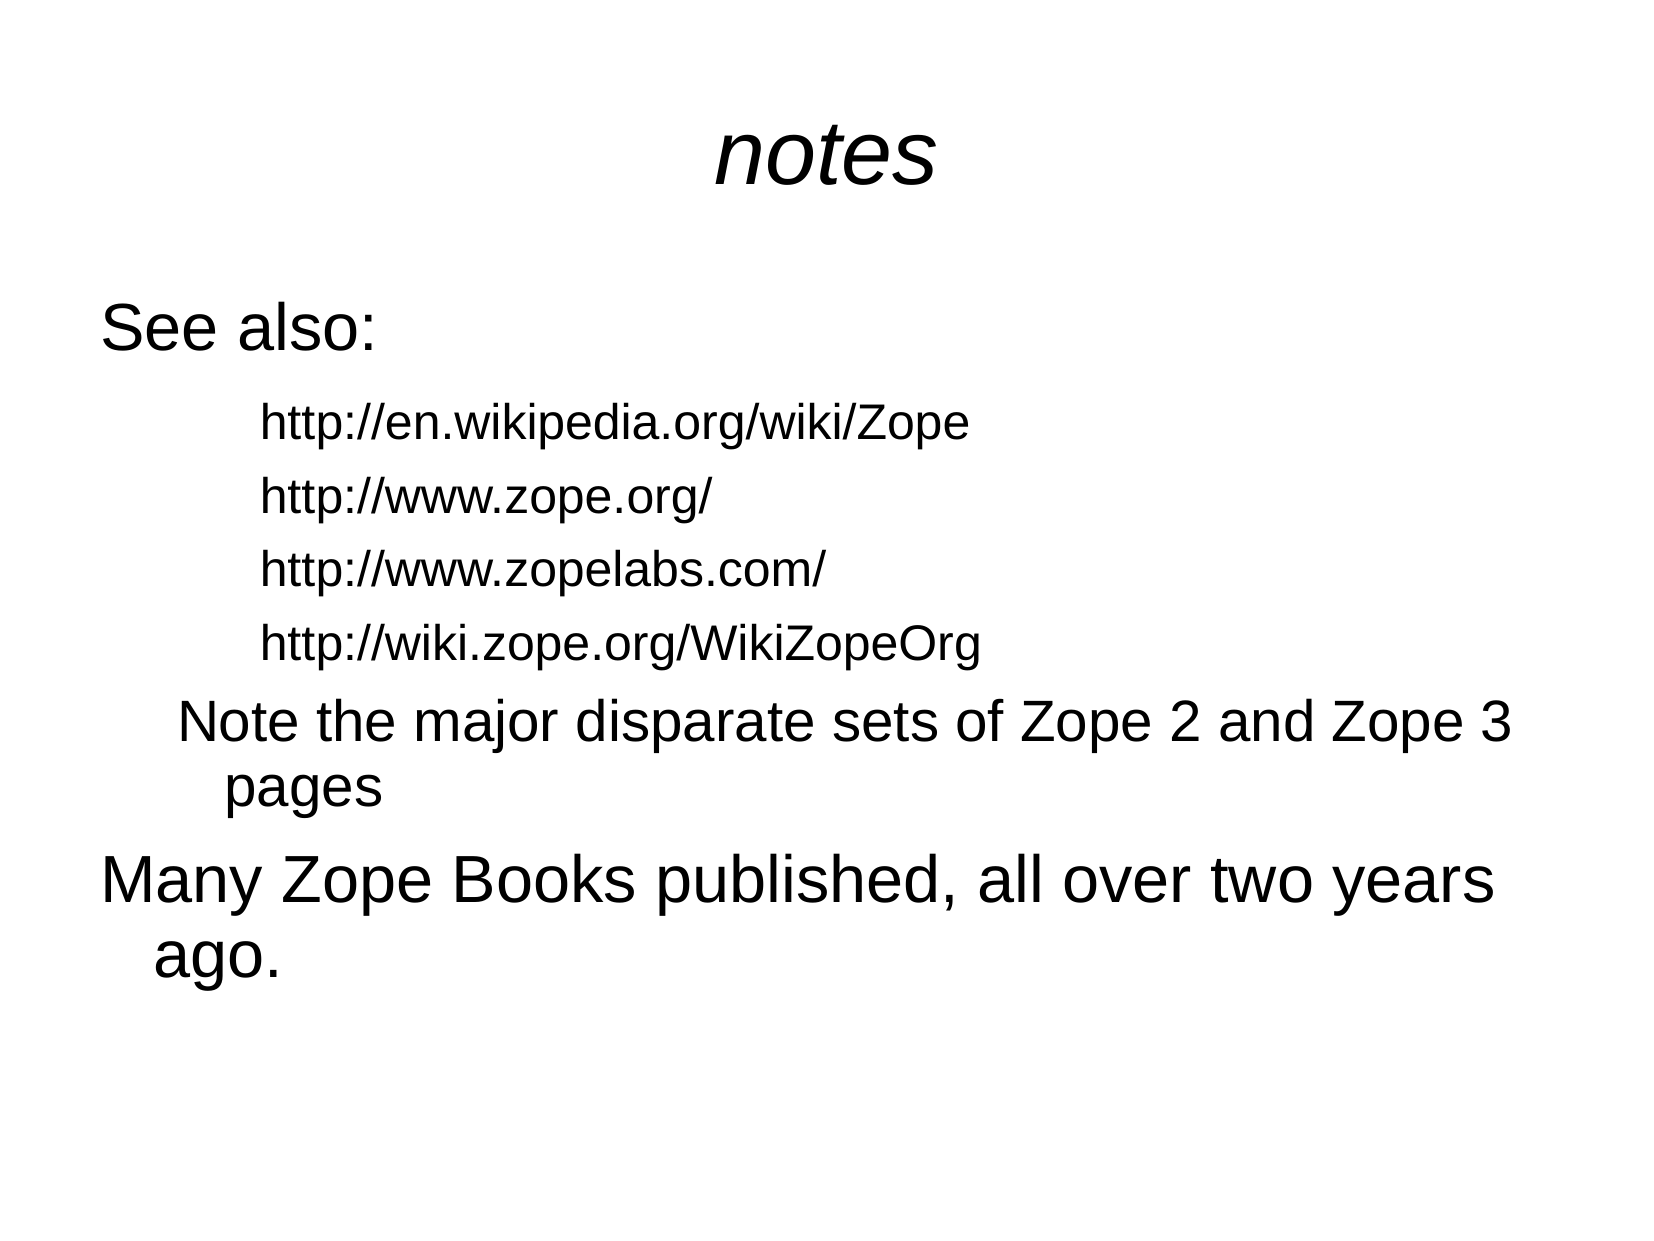

# notes
See also:
http://en.wikipedia.org/wiki/Zope
http://www.zope.org/
http://www.zopelabs.com/
http://wiki.zope.org/WikiZopeOrg
Note the major disparate sets of Zope 2 and Zope 3 pages
Many Zope Books published, all over two years ago.